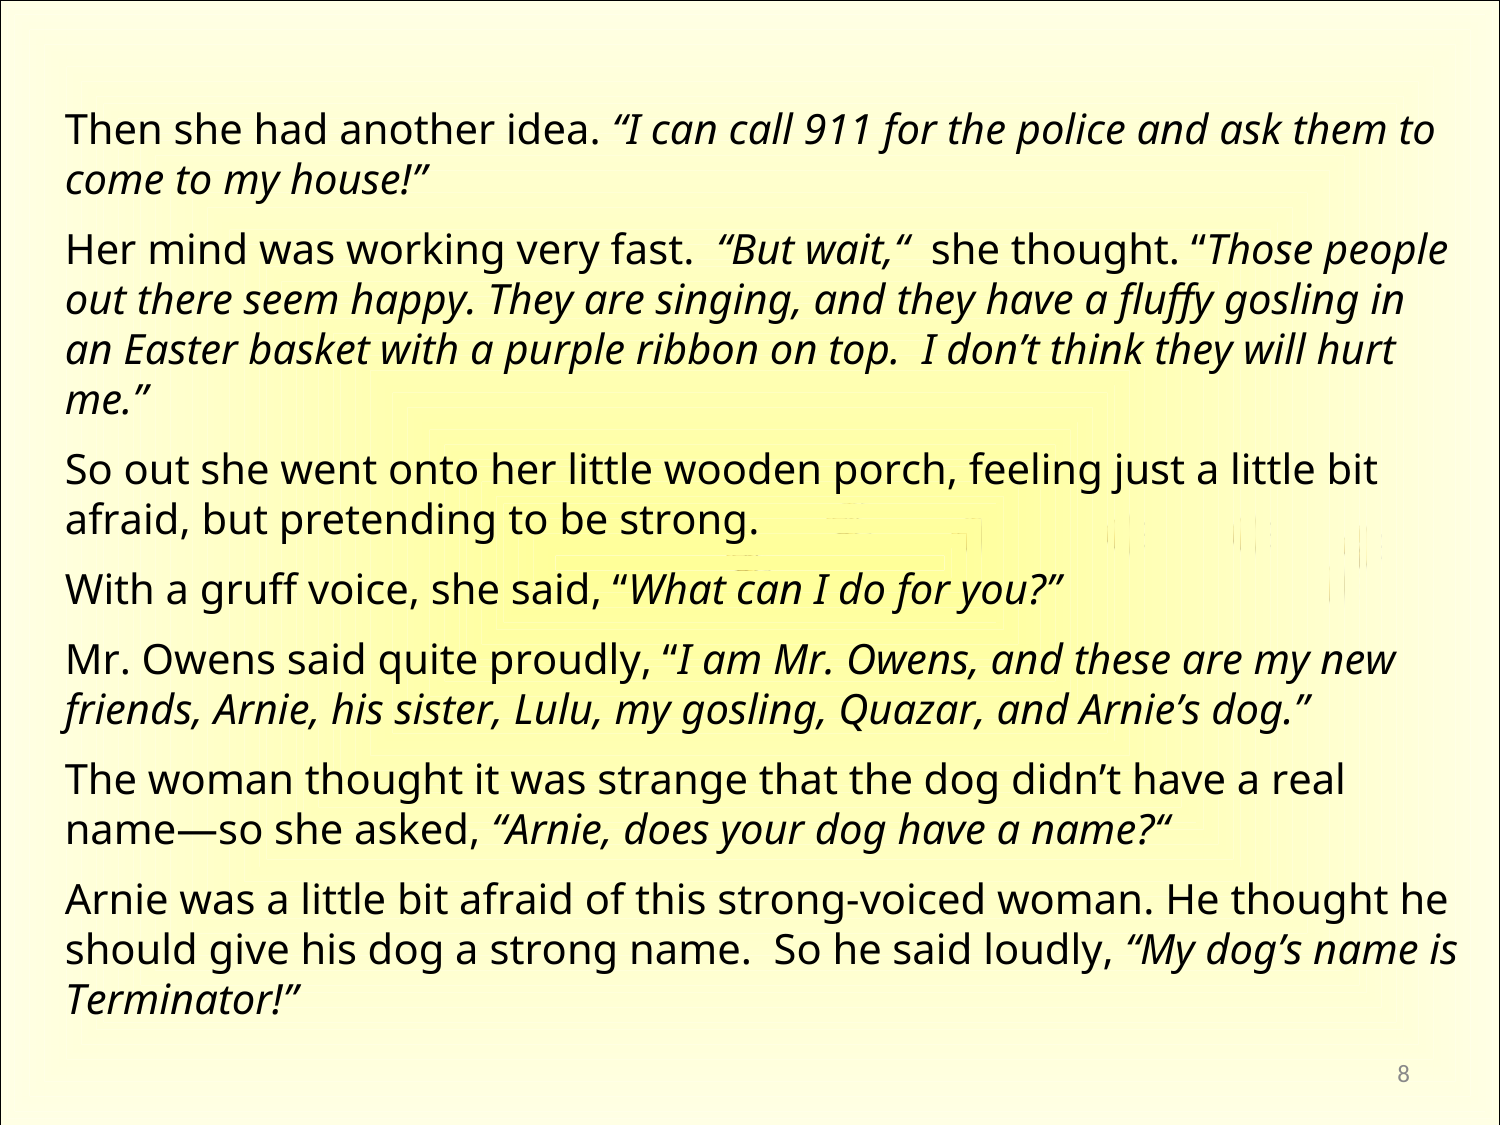

Then she had another idea. “I can call 911 for the police and ask them to come to my house!”
Her mind was working very fast. “But wait,“ she thought. “Those people out there seem happy. They are singing, and they have a fluffy gosling in an Easter basket with a purple ribbon on top. I don’t think they will hurt me.”
So out she went onto her little wooden porch, feeling just a little bit afraid, but pretending to be strong.
With a gruff voice, she said, “What can I do for you?”
Mr. Owens said quite proudly, “I am Mr. Owens, and these are my new friends, Arnie, his sister, Lulu, my gosling, Quazar, and Arnie’s dog.”
The woman thought it was strange that the dog didn’t have a real name—so she asked, “Arnie, does your dog have a name?“
Arnie was a little bit afraid of this strong-voiced woman. He thought he should give his dog a strong name. So he said loudly, “My dog’s name is Terminator!”